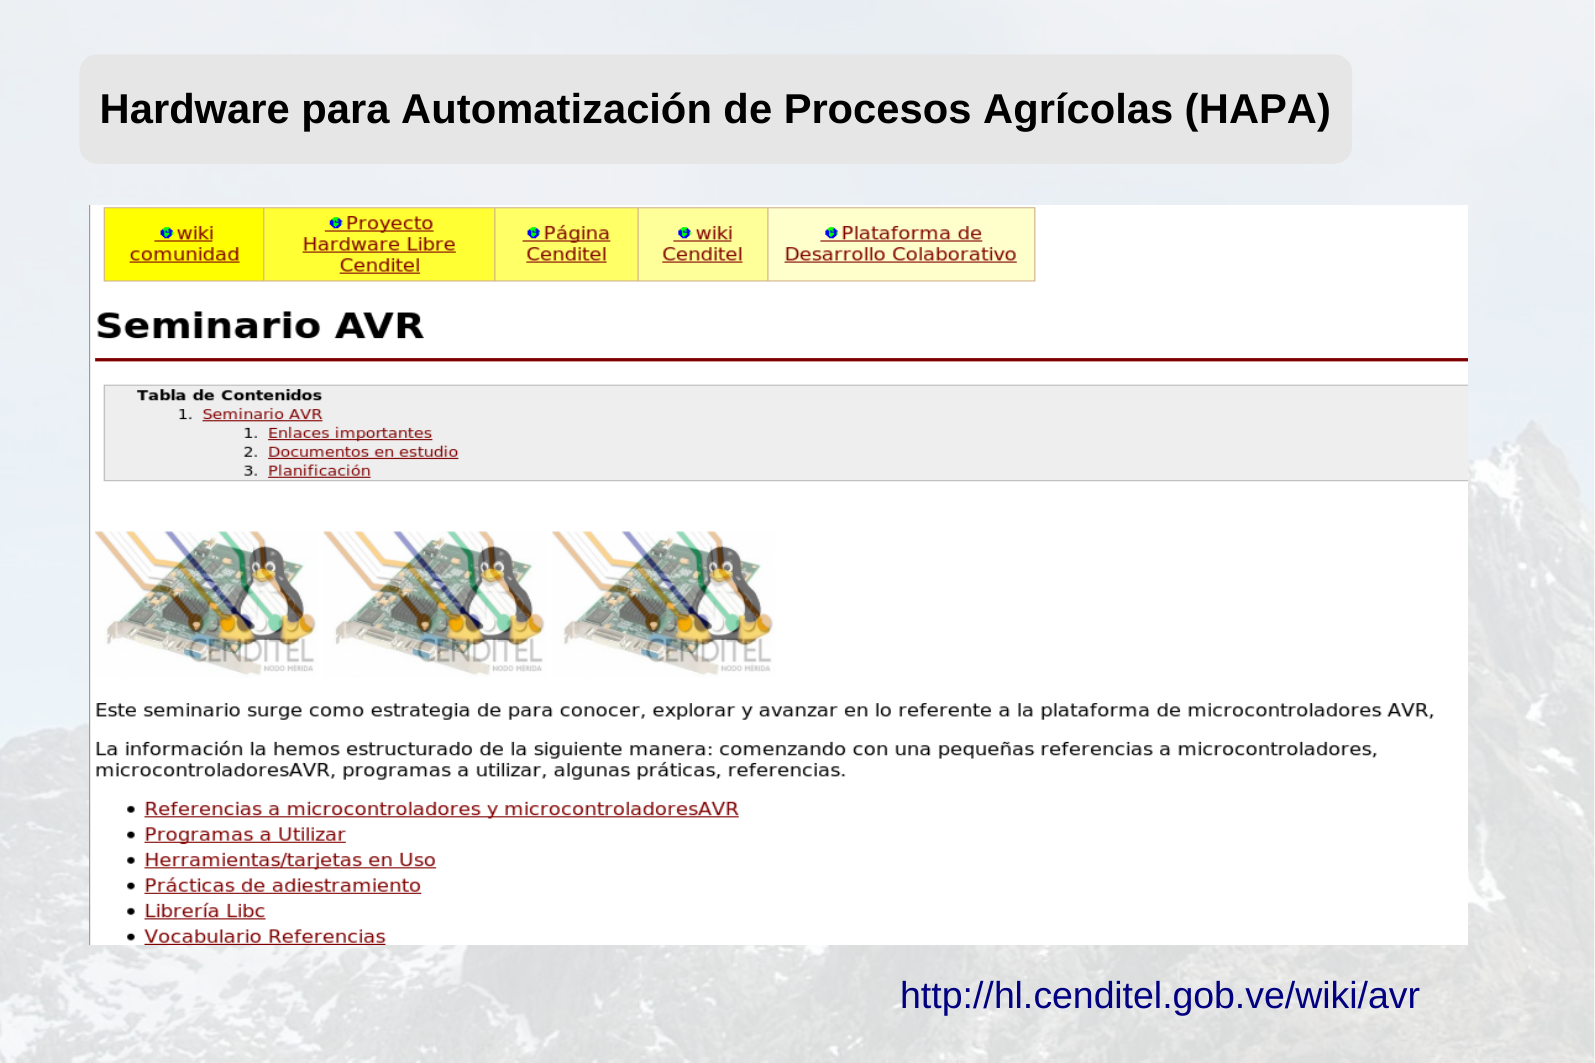

Hardware para Automatización de Procesos Agrícolas (HAPA)
http://hl.cenditel.gob.ve/wiki/avr